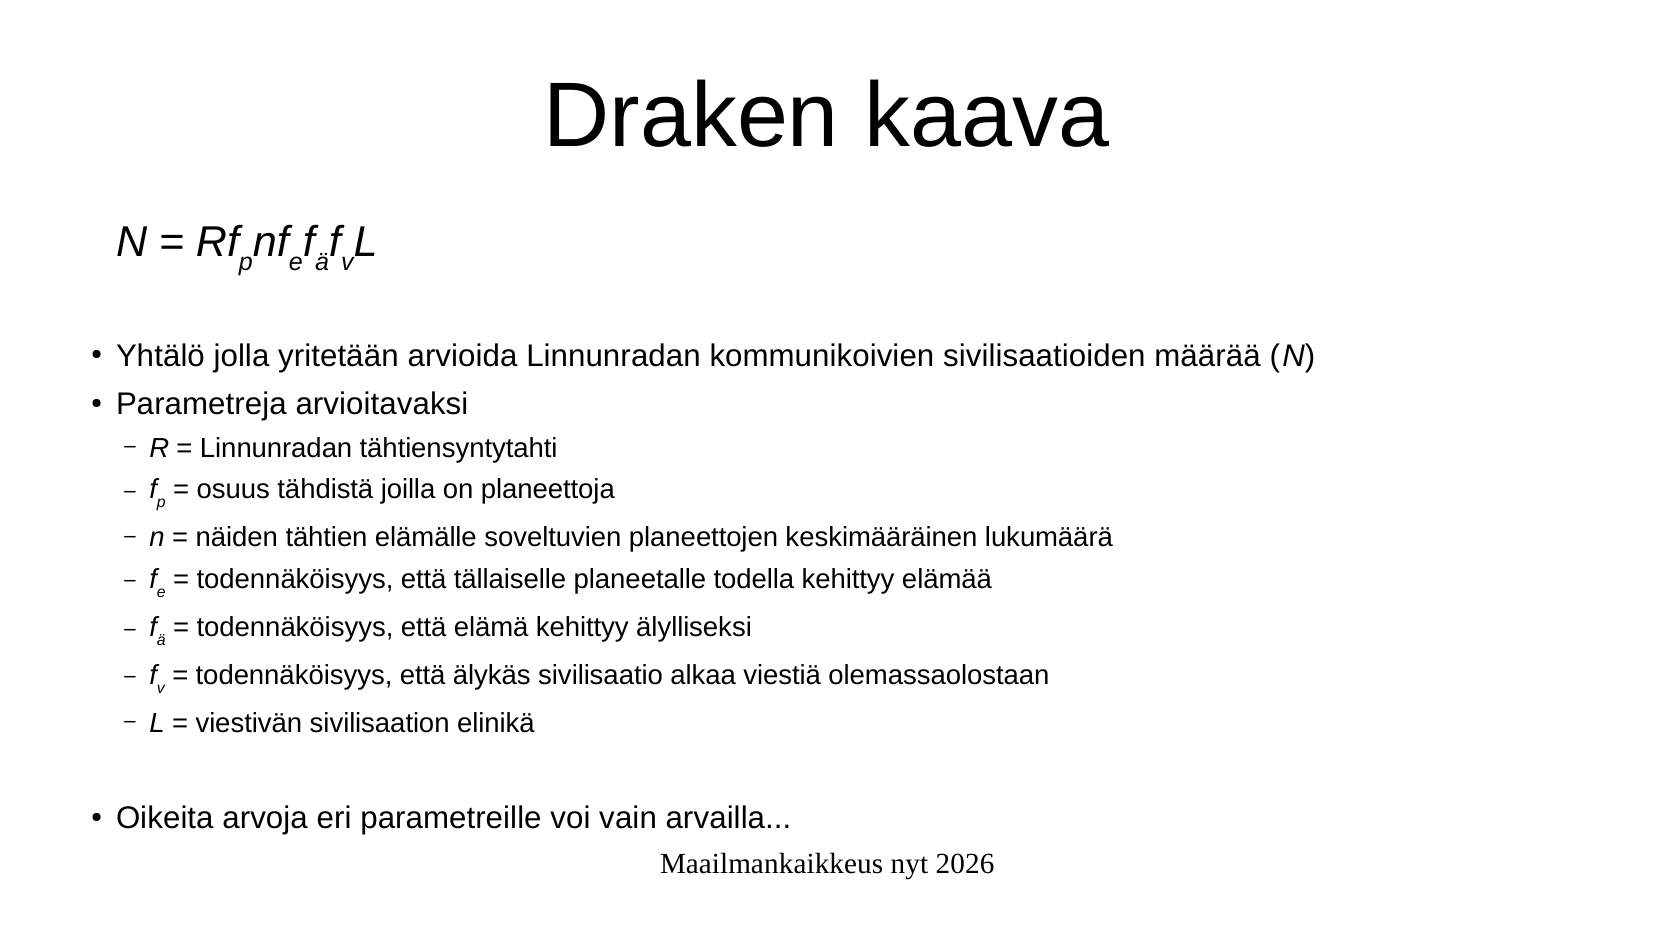

# Draken kaava
N = RfpnfefäfvL
Yhtälö jolla yritetään arvioida Linnunradan kommunikoivien sivilisaatioiden määrää (N)
Parametreja arvioitavaksi
R = Linnunradan tähtiensyntytahti
fp = osuus tähdistä joilla on planeettoja
n = näiden tähtien elämälle soveltuvien planeettojen keskimääräinen lukumäärä
fe = todennäköisyys, että tällaiselle planeetalle todella kehittyy elämää
fä = todennäköisyys, että elämä kehittyy älylliseksi
fv = todennäköisyys, että älykäs sivilisaatio alkaa viestiä olemassaolostaan
L = viestivän sivilisaation elinikä
Oikeita arvoja eri parametreille voi vain arvailla...